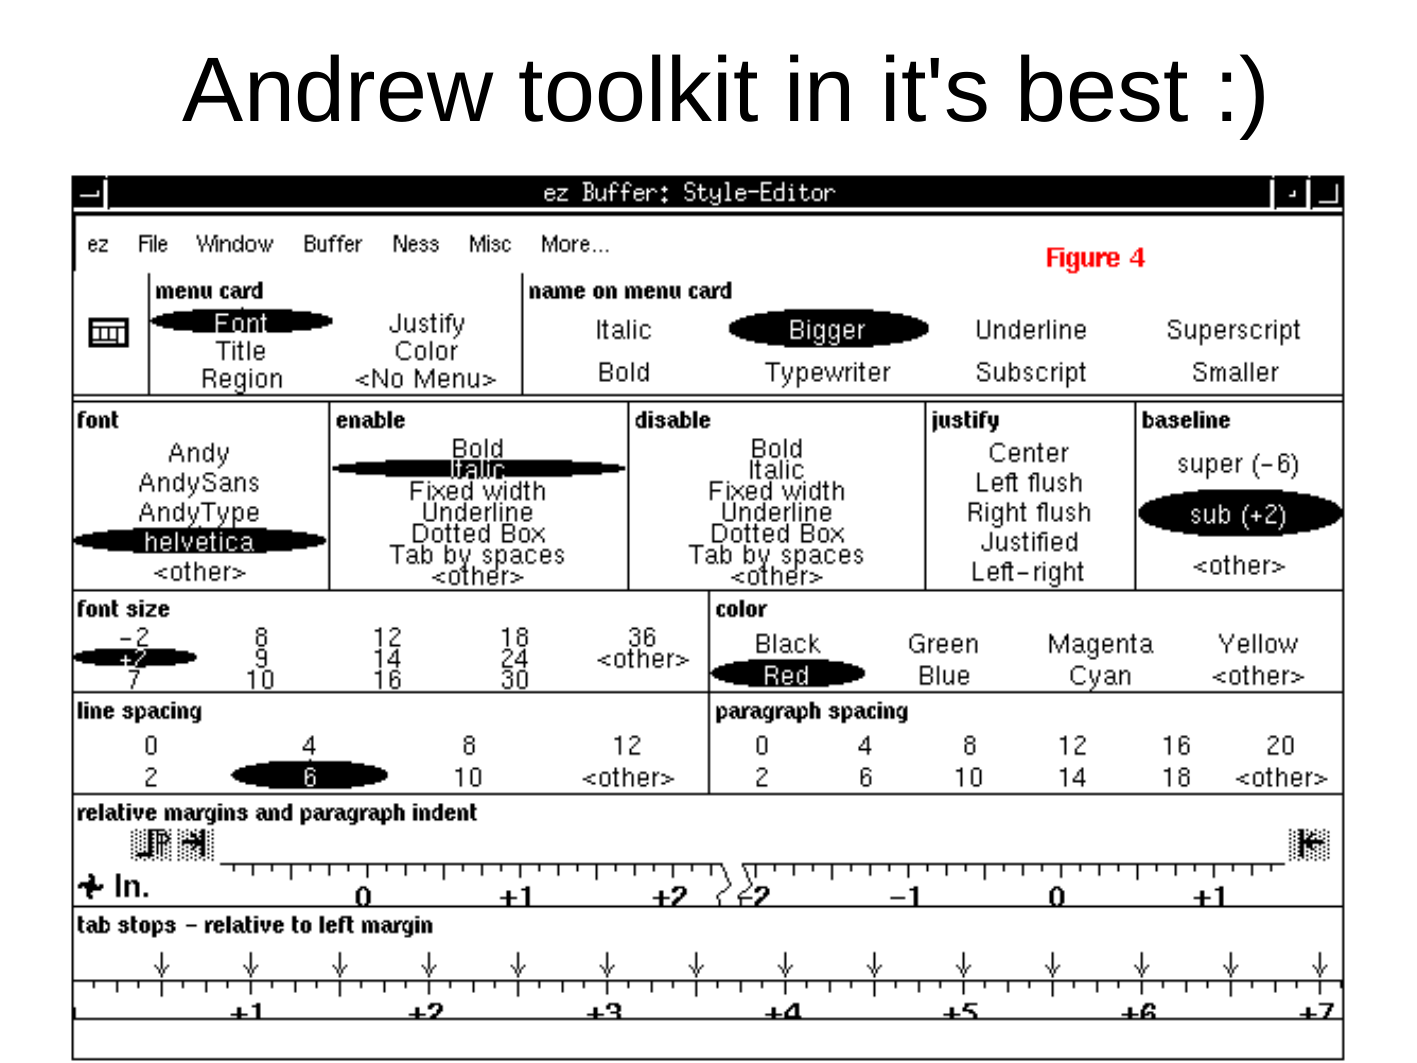

# Andrew toolkit in it's best :)